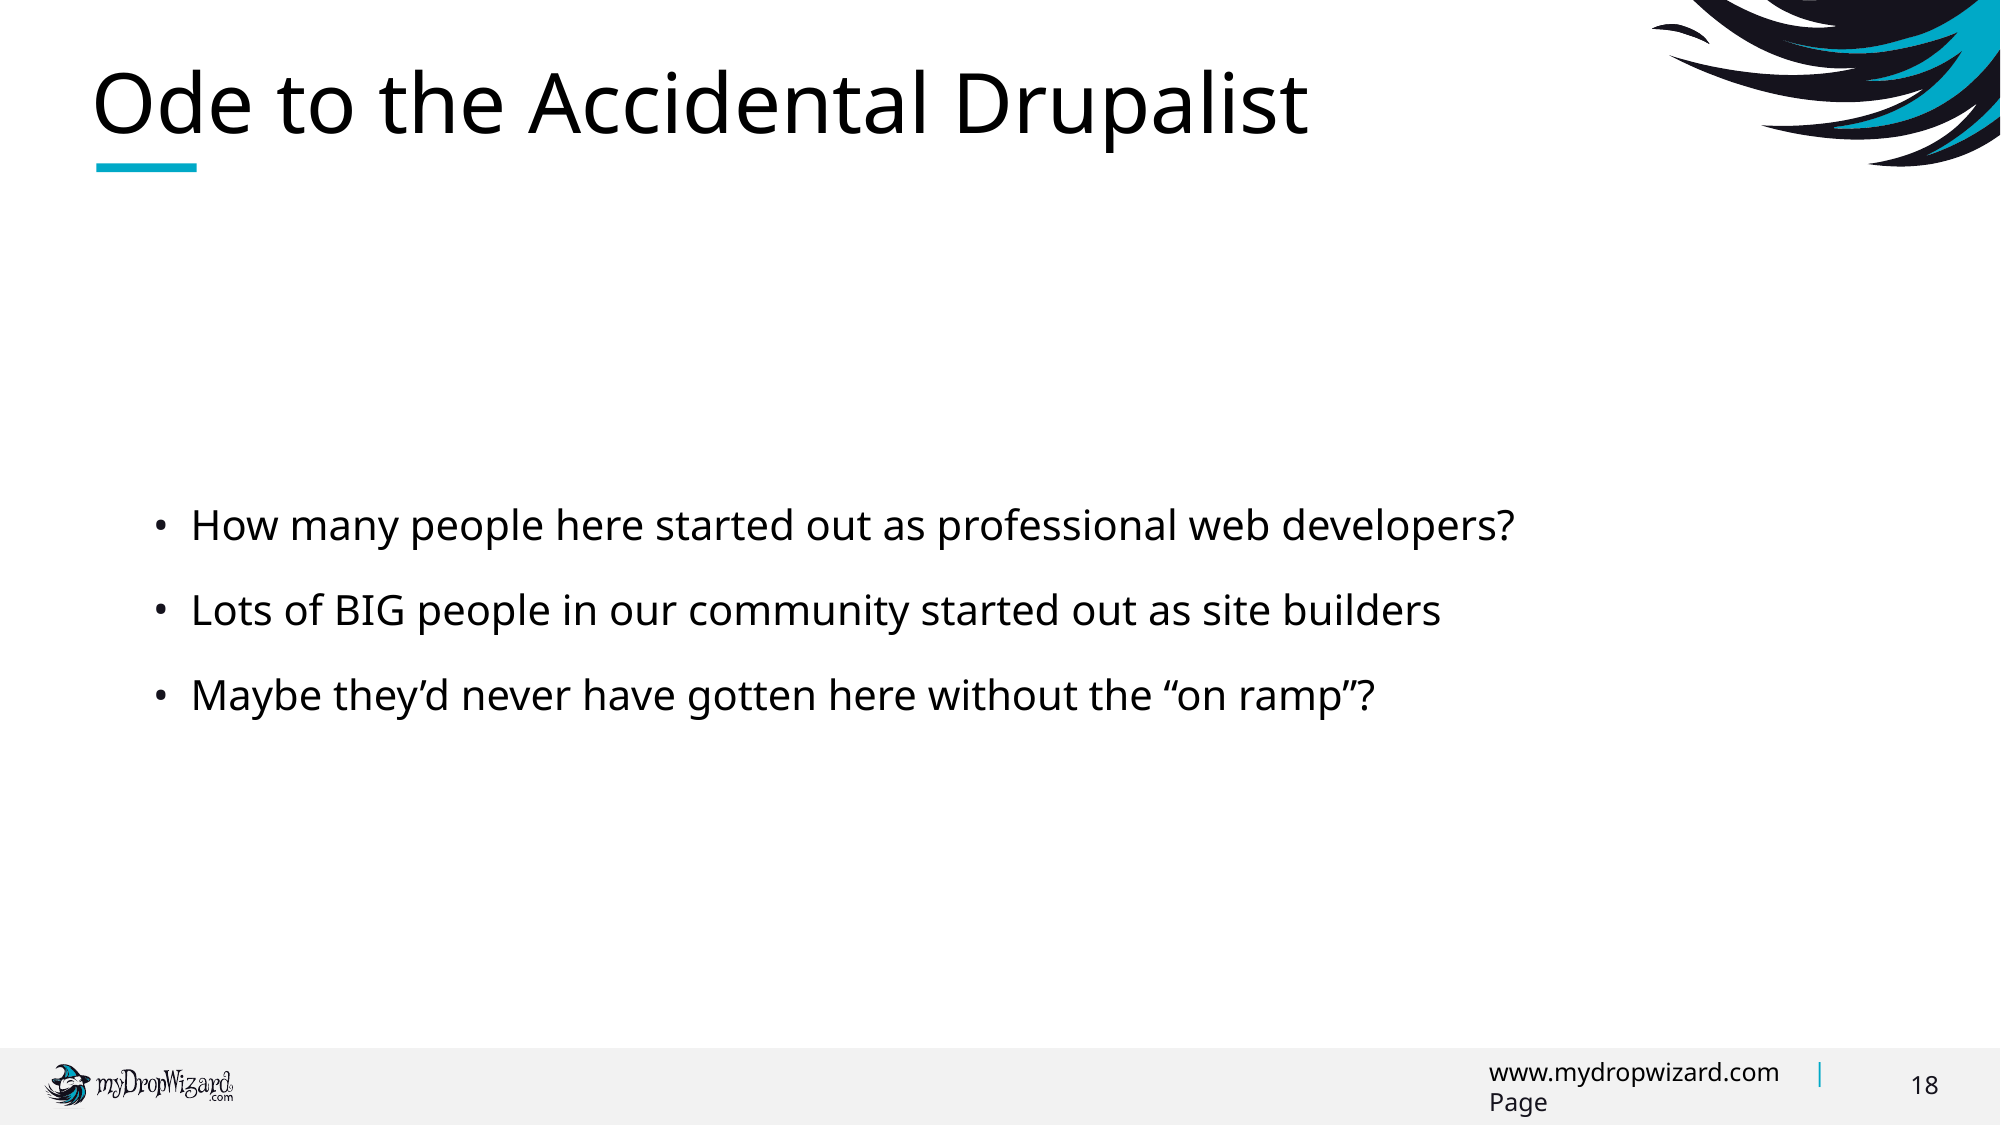

Ode to the Accidental Drupalist
# How many people here started out as professional web developers?
Lots of BIG people in our community started out as site builders
Maybe they’d never have gotten here without the “on ramp”?